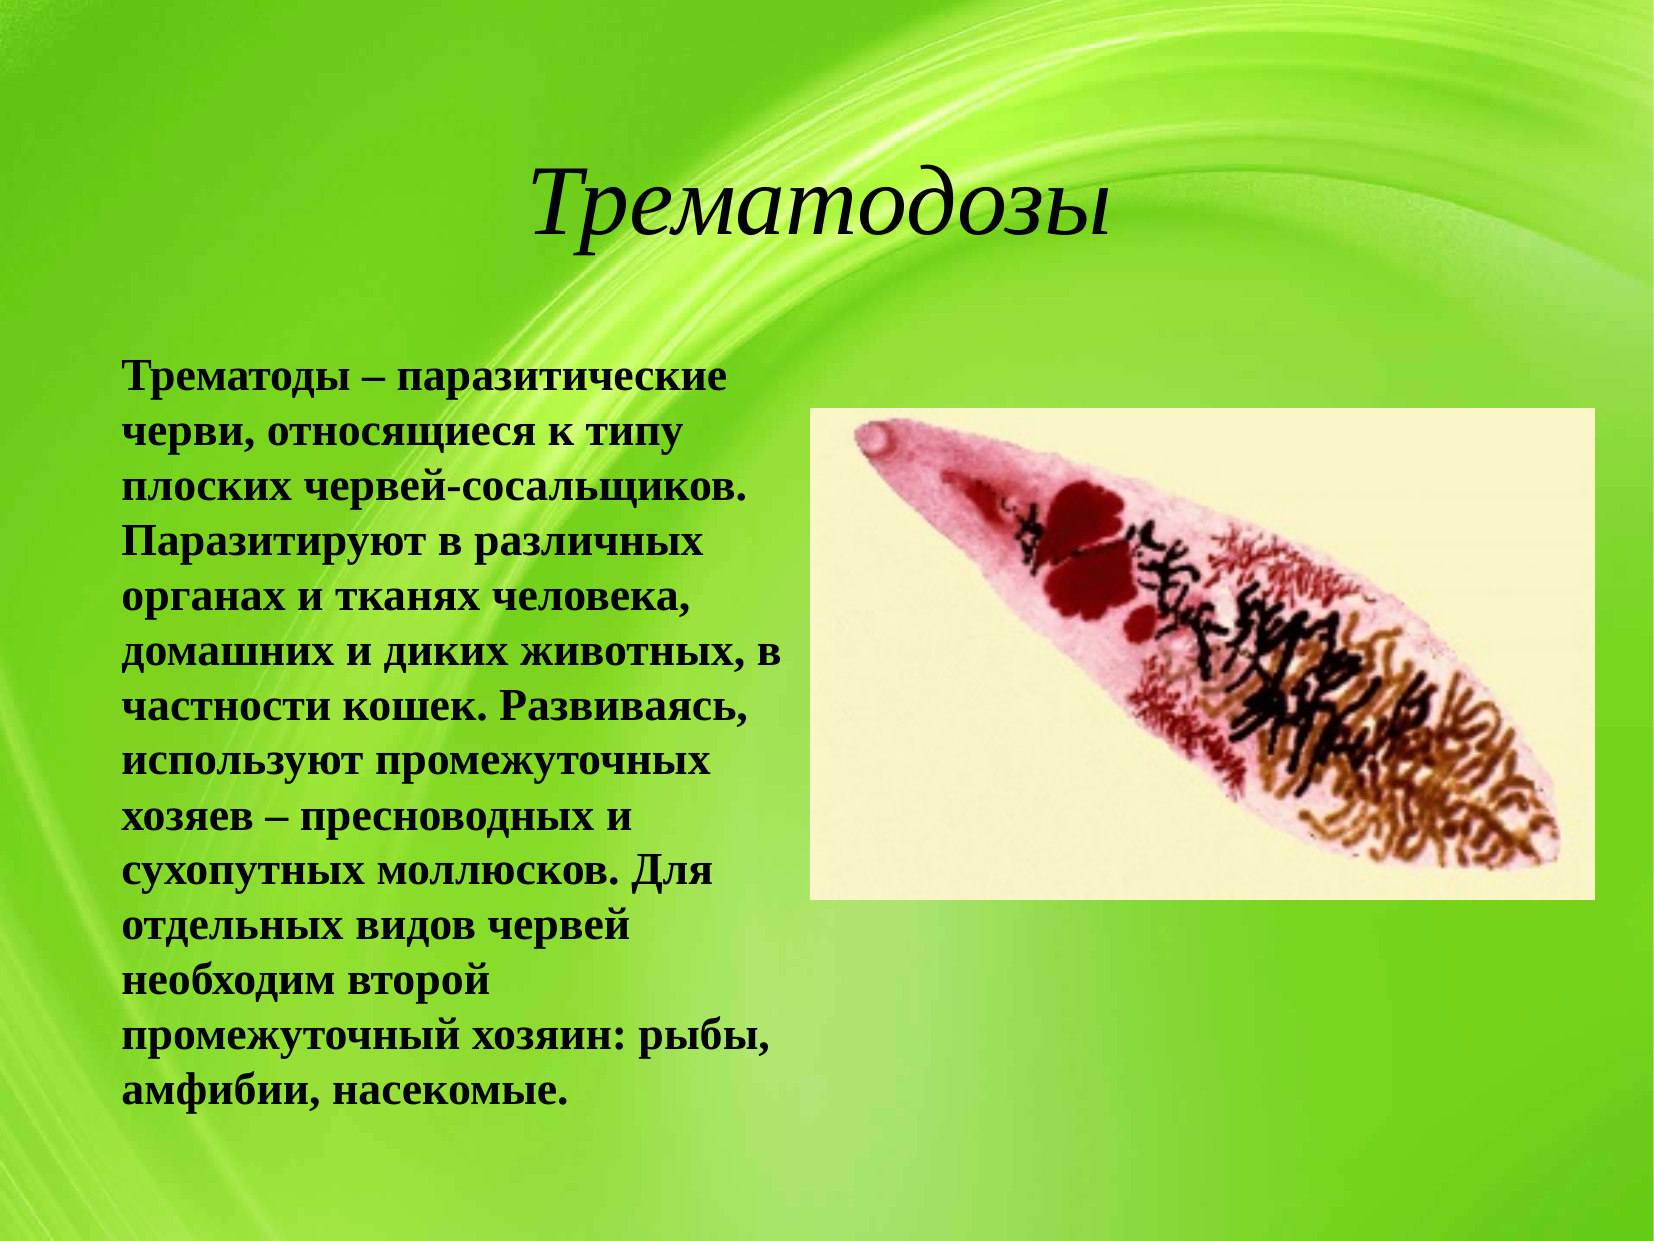

# Трематодозы
Трематоды – паразитические черви, относящиеся к типу плоских червей-сосальщиков. Паразитируют в различных органах и тканях человека, домашних и диких животных, в частности кошек. Развиваясь, используют промежуточных хозяев – пресноводных и сухопутных моллюсков. Для отдельных видов червей необходим второй промежуточный хозяин: рыбы, амфибии, насекомые.